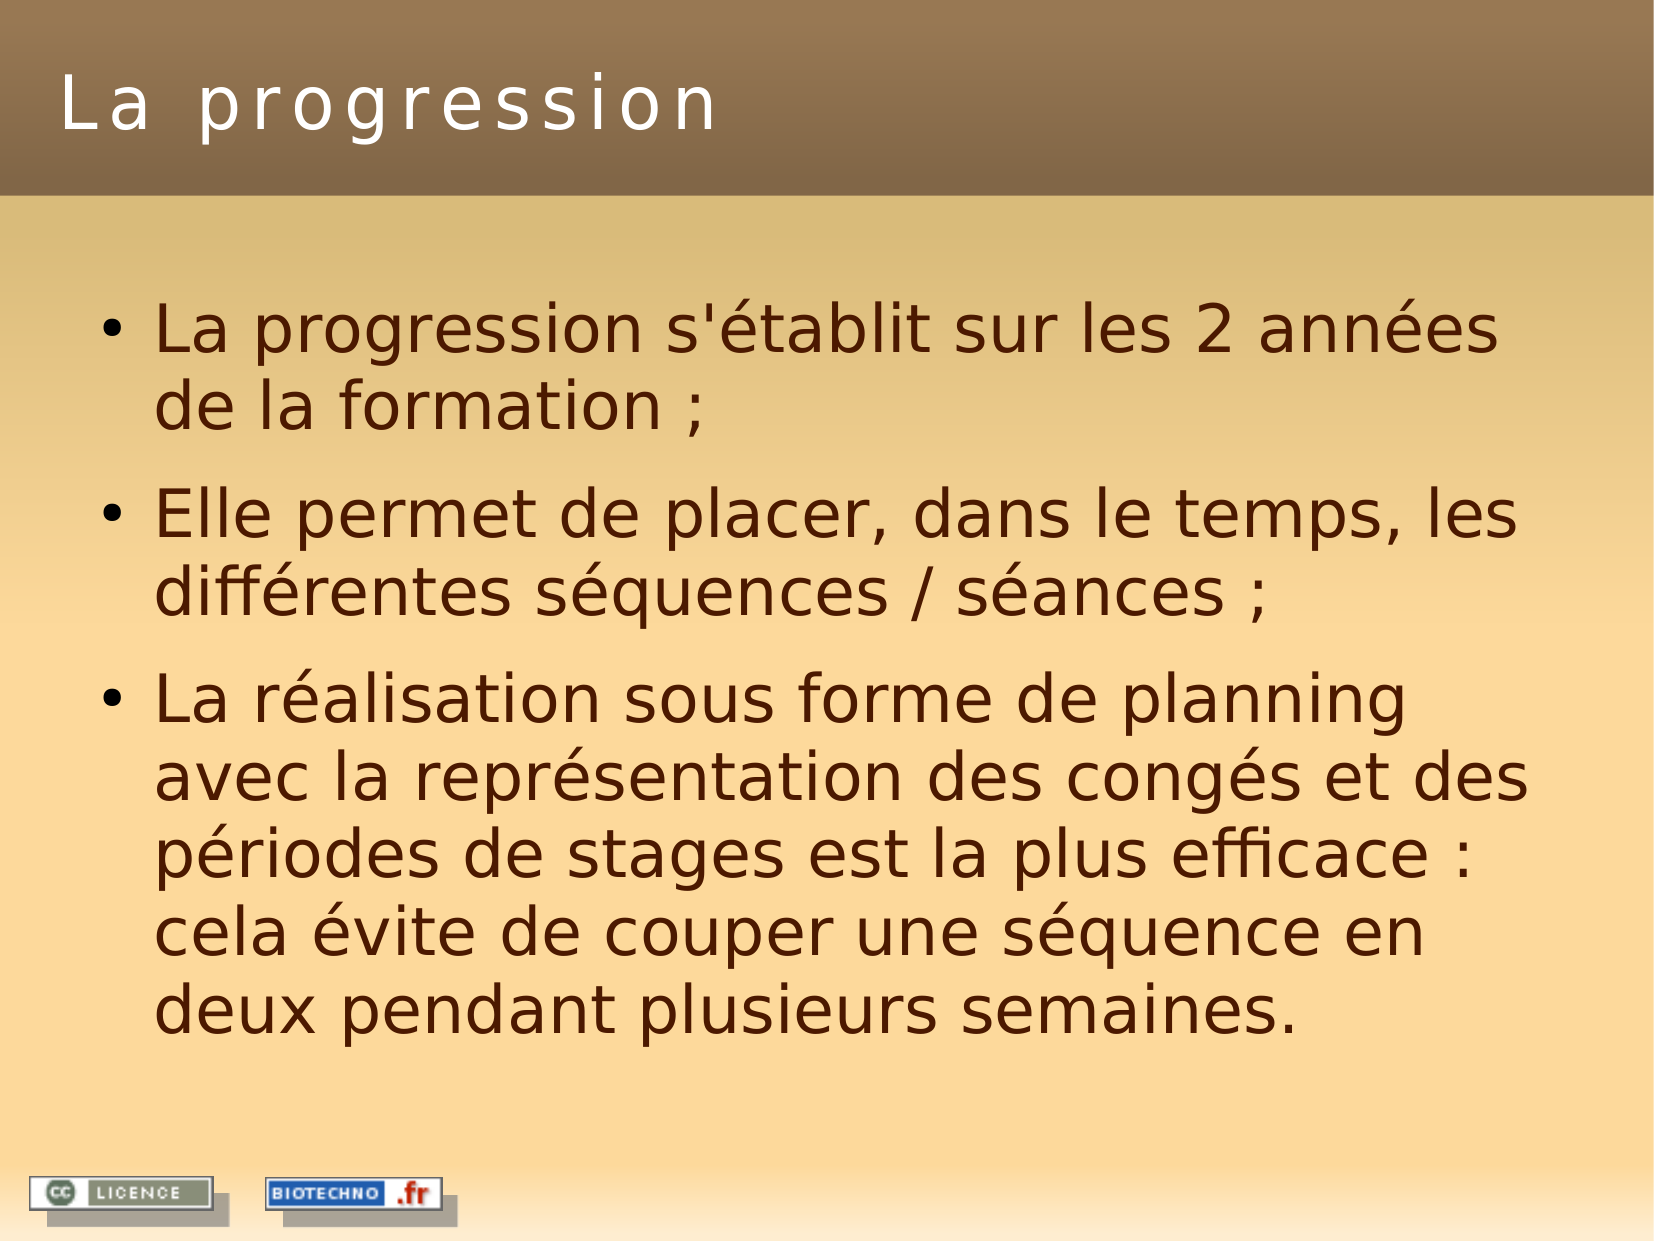

# La progression
La progression s'établit sur les 2 années de la formation ;
Elle permet de placer, dans le temps, les différentes séquences / séances ;
La réalisation sous forme de planning avec la représentation des congés et des périodes de stages est la plus efficace : cela évite de couper une séquence en deux pendant plusieurs semaines.